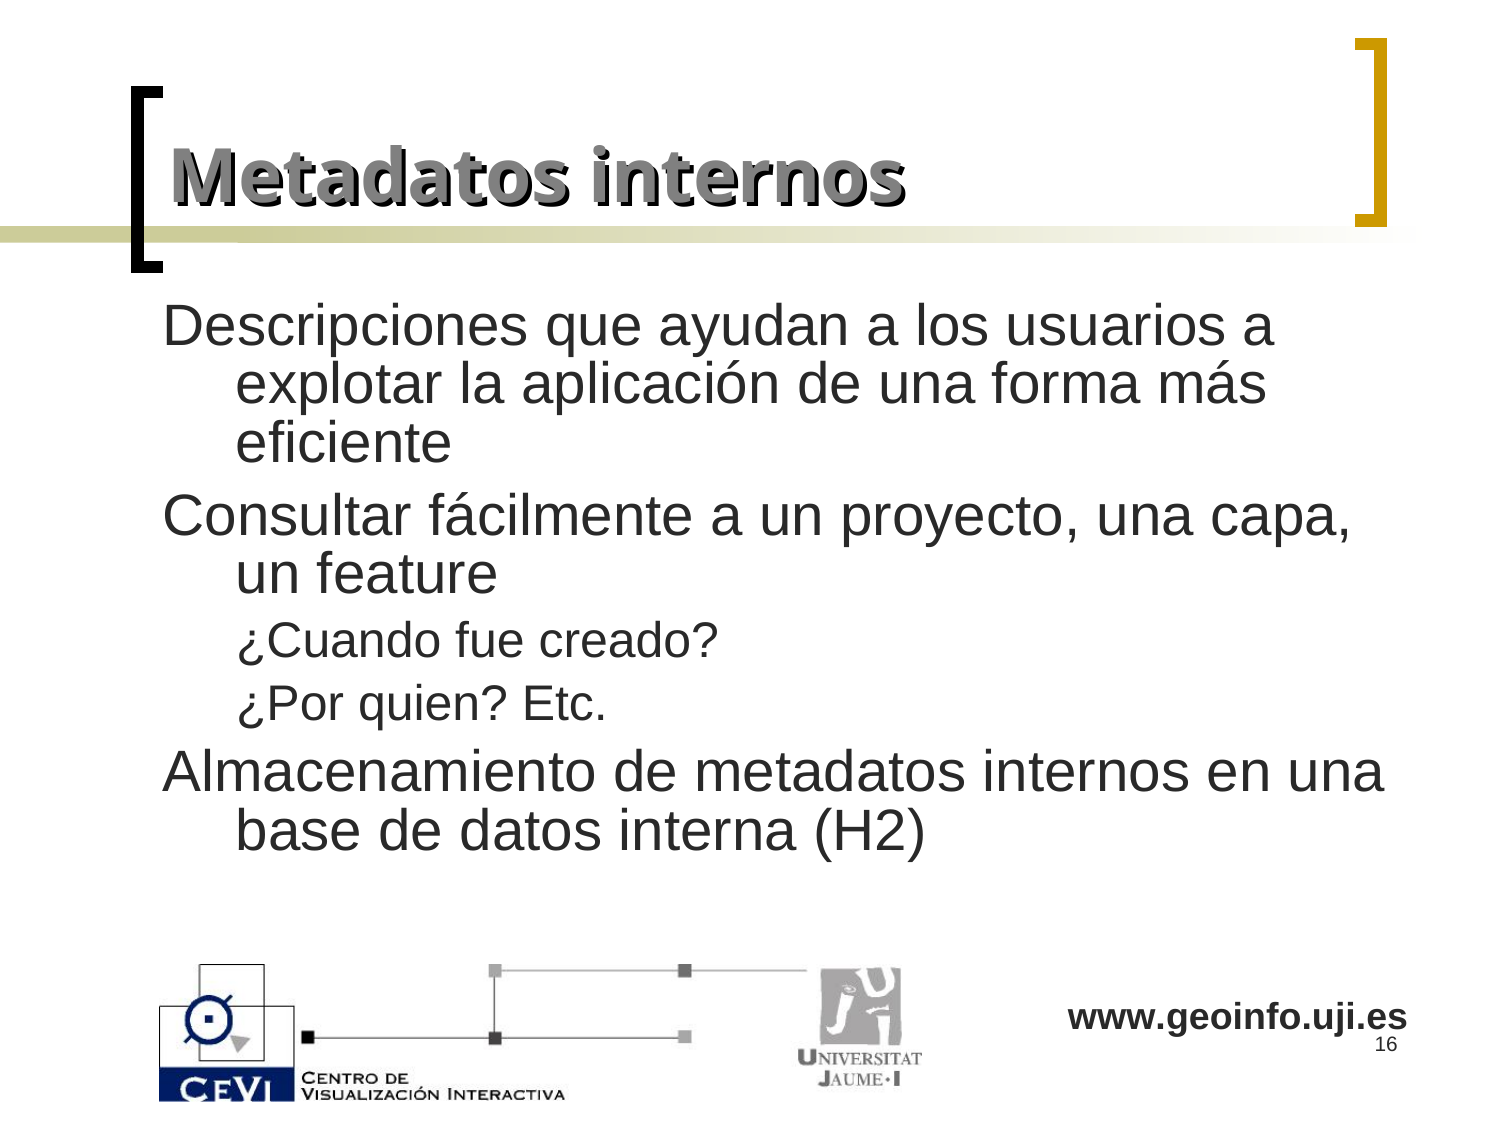

# Metadatos internos
Descripciones que ayudan a los usuarios a explotar la aplicación de una forma más eficiente
Consultar fácilmente a un proyecto, una capa, un feature
¿Cuando fue creado?
¿Por quien? Etc.
Almacenamiento de metadatos internos en una base de datos interna (H2)
16